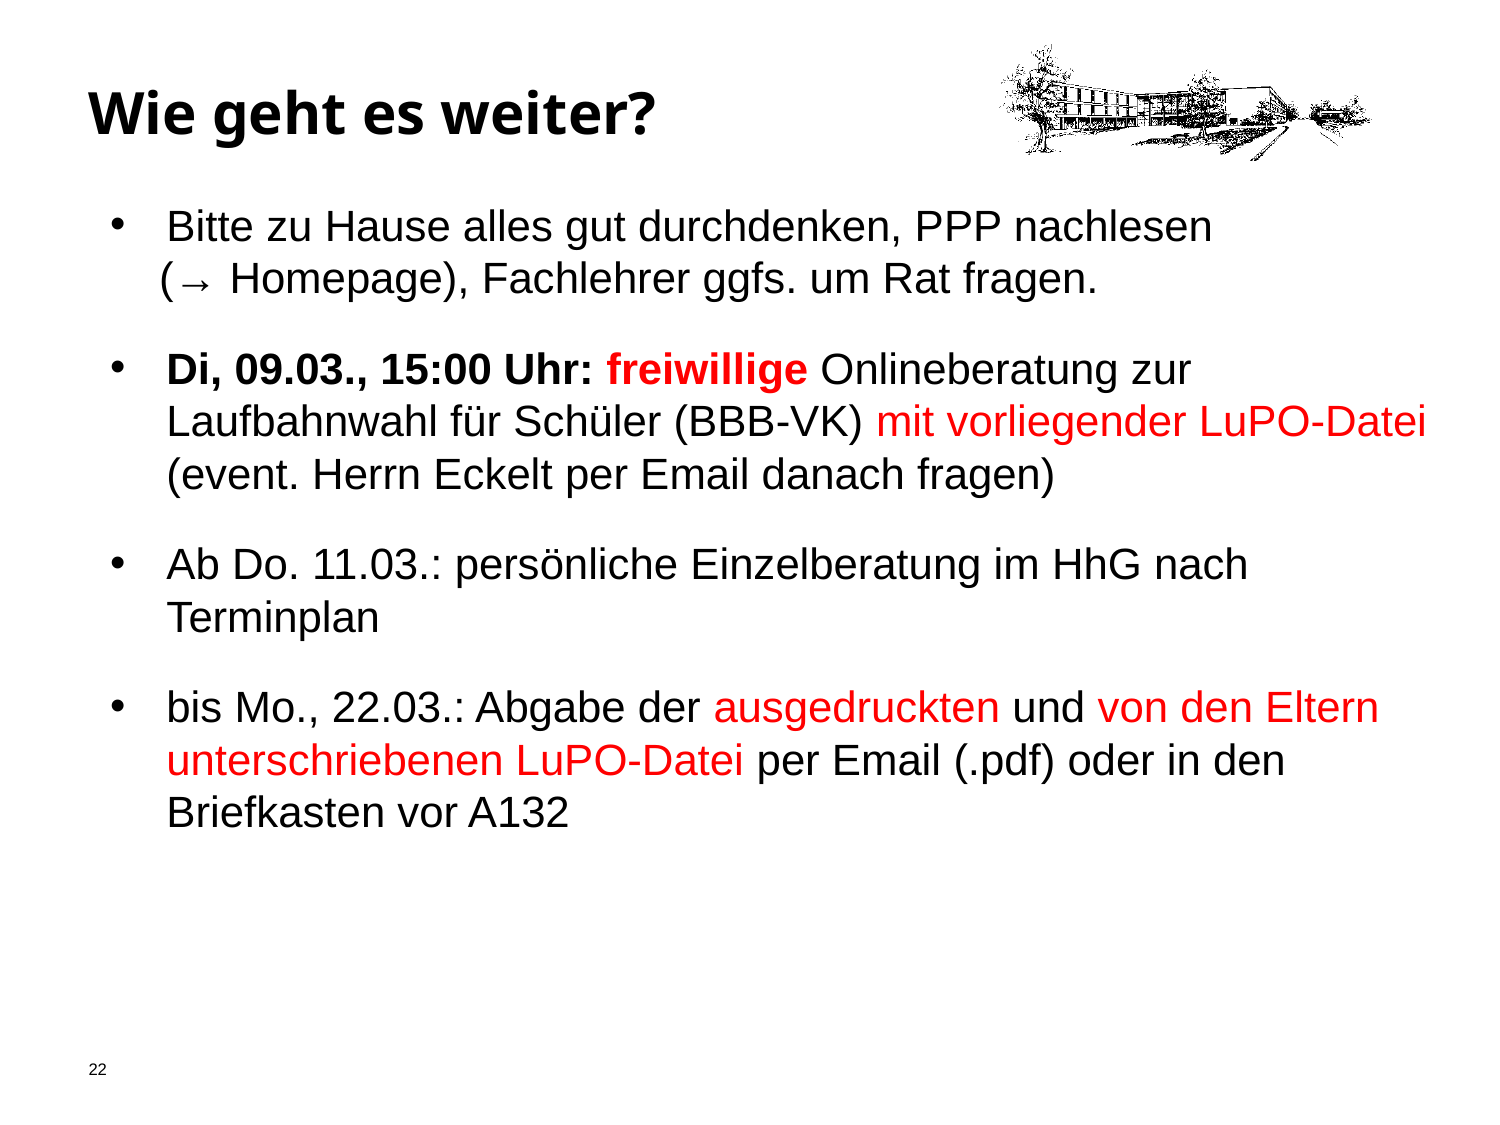

# Wie geht es weiter?
Bitte zu Hause alles gut durchdenken, PPP nachlesen
 (→ Homepage), Fachlehrer ggfs. um Rat fragen.
Di, 09.03., 15:00 Uhr: freiwillige Onlineberatung zur Laufbahnwahl für Schüler (BBB-VK) mit vorliegender LuPO-Datei (event. Herrn Eckelt per Email danach fragen)
Ab Do. 11.03.: persönliche Einzelberatung im HhG nach Terminplan
bis Mo., 22.03.: Abgabe der ausgedruckten und von den Eltern unterschriebenen LuPO-Datei per Email (.pdf) oder in den Briefkasten vor A132